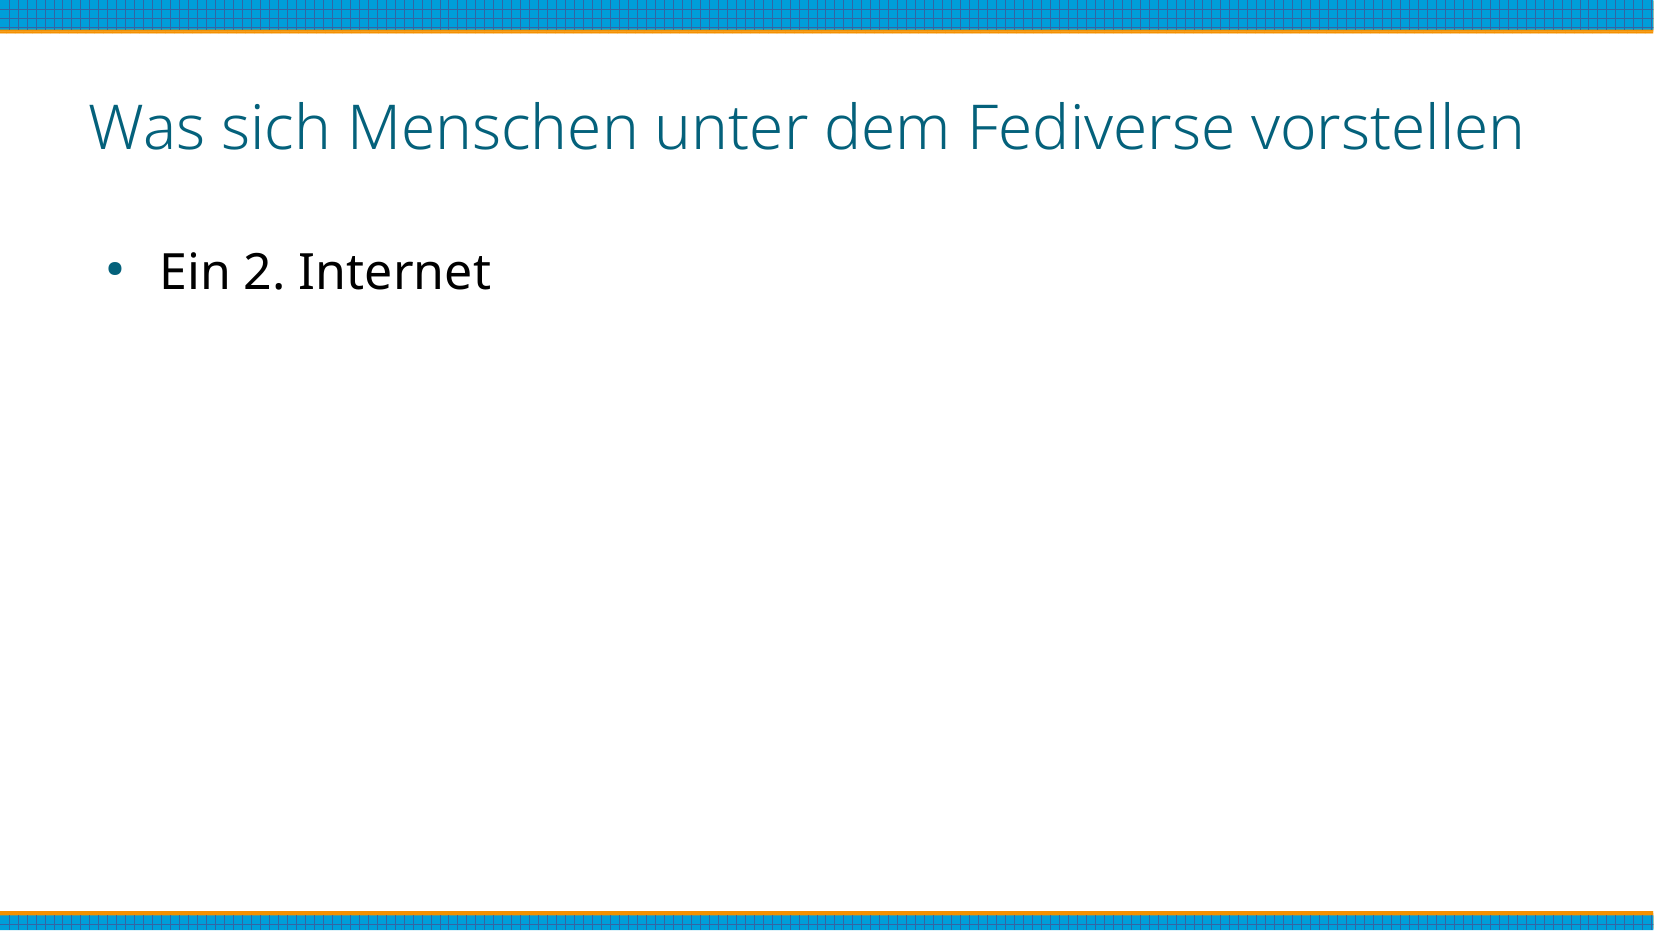

# Was sich Menschen unter dem Fediverse vorstellen
Ein 2. Internet